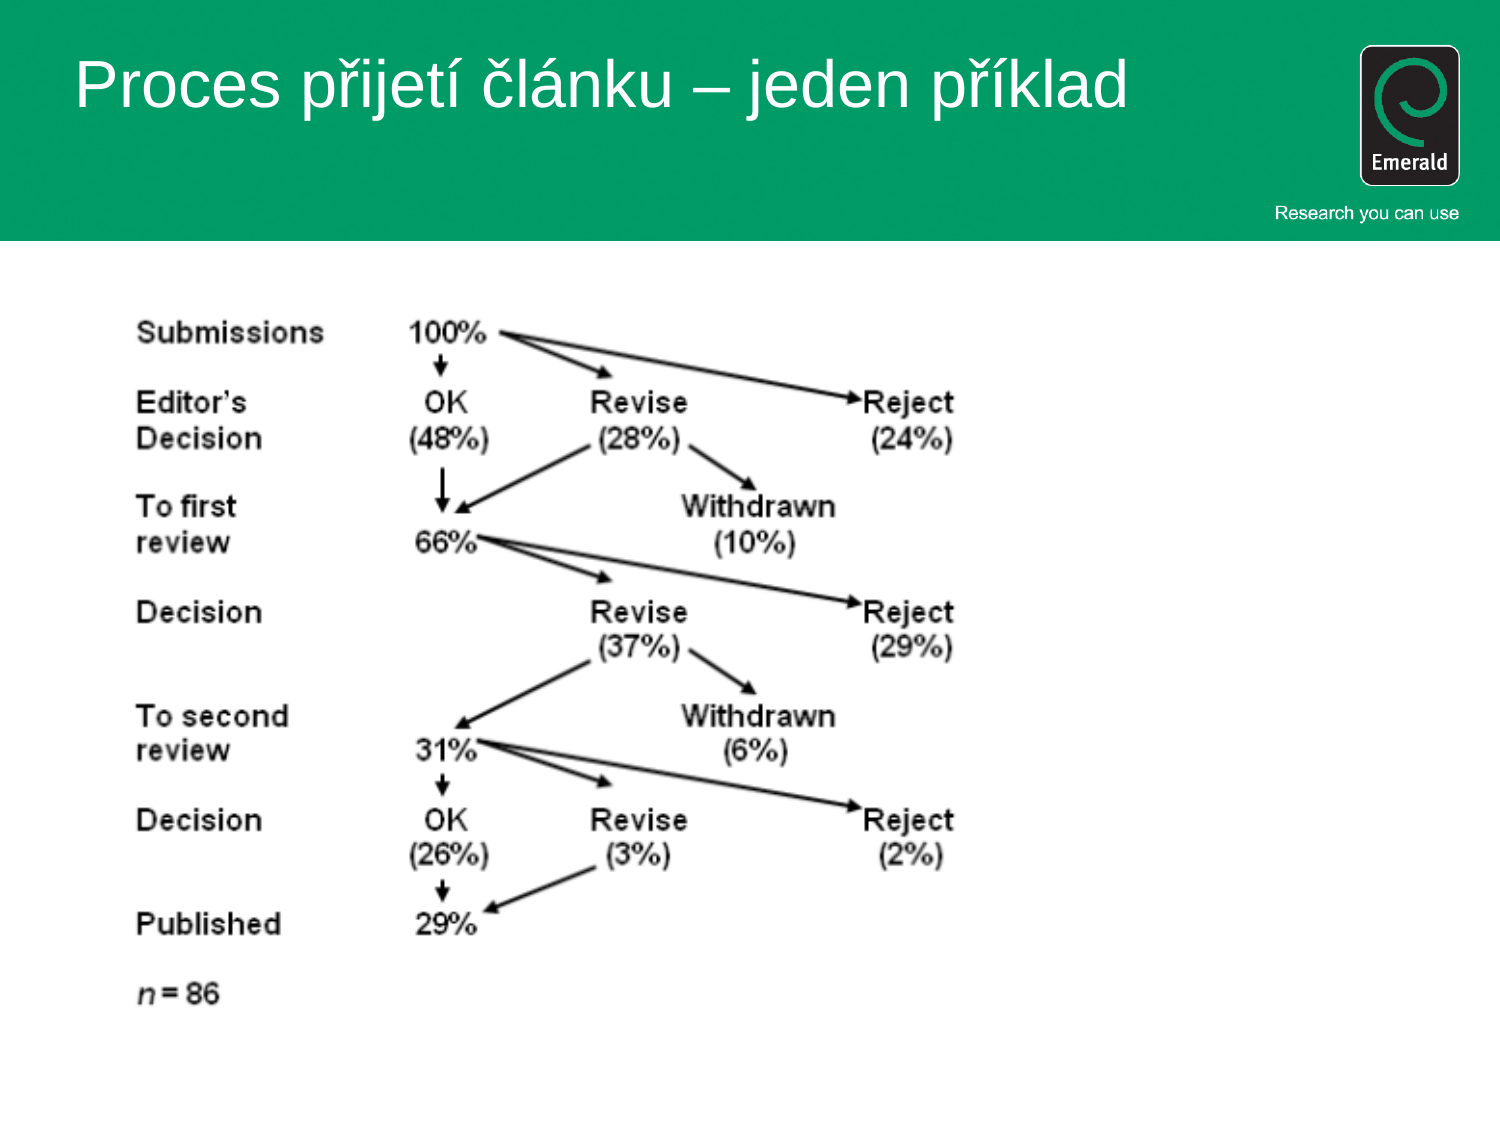

# Proces přijetí článku – jeden příklad